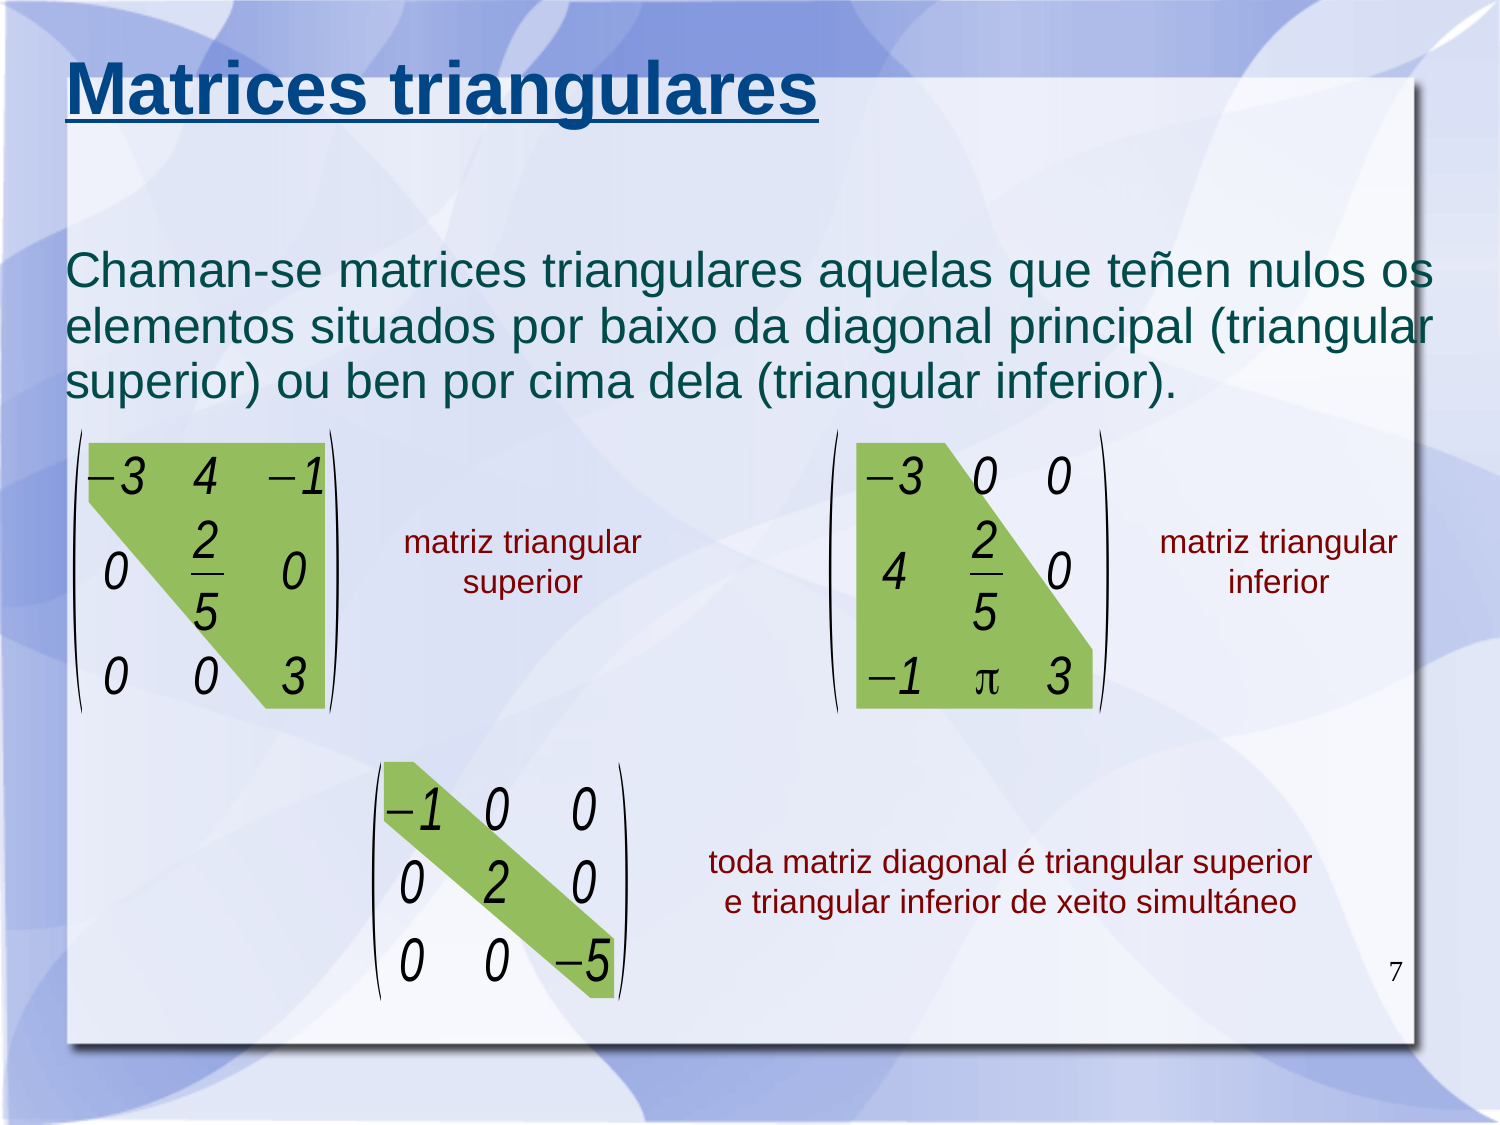

# Matrices triangulares
Chaman-se matrices triangulares aquelas que teñen nulos os elementos situados por baixo da diagonal principal (triangular superior) ou ben por cima dela (triangular inferior).
matriz triangular superior
matriz triangular inferior
toda matriz diagonal é triangular superior e triangular inferior de xeito simultáneo
7